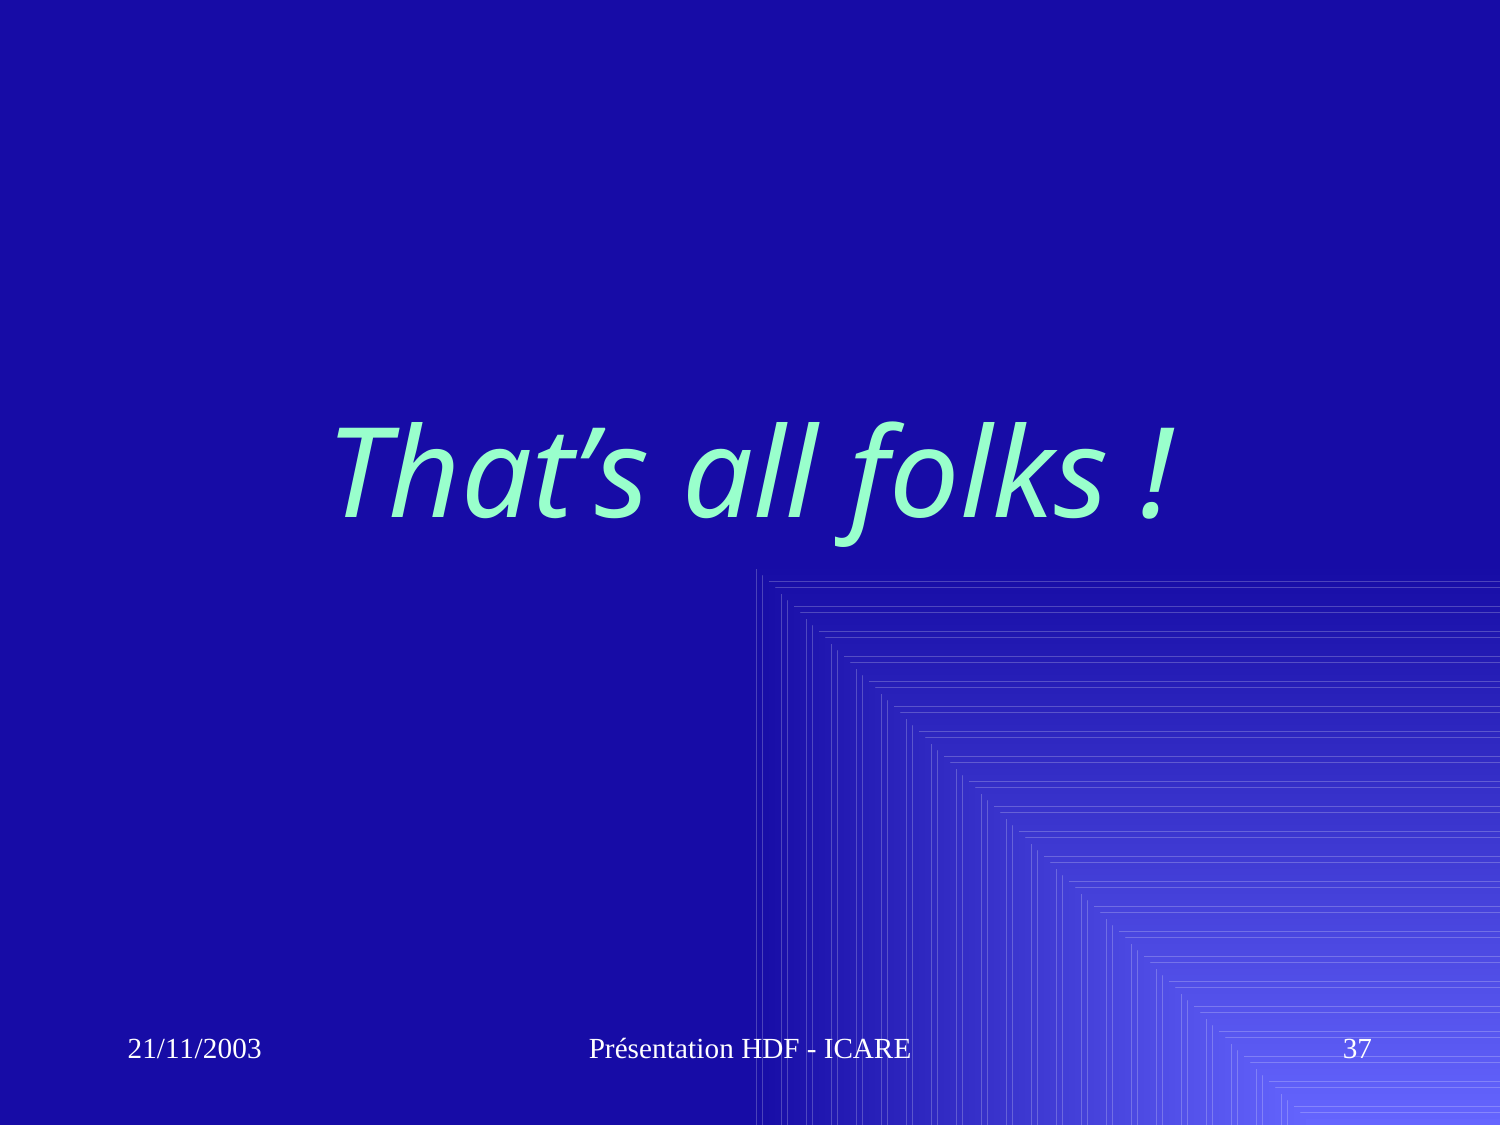

# That’s all folks !
21/11/2003
Présentation HDF - ICARE
37